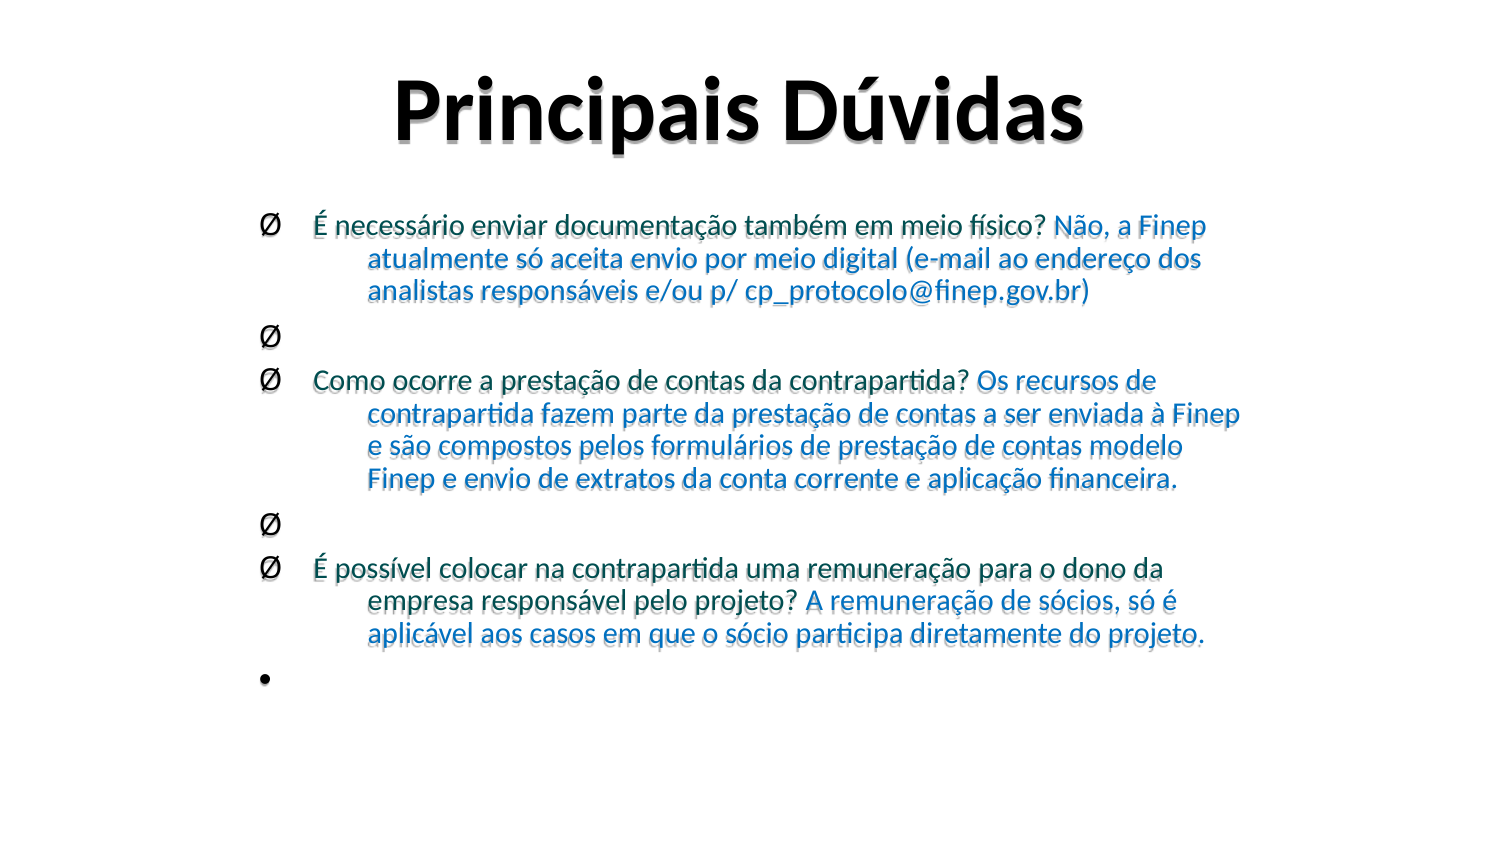

# Principais Dúvidas
É necessário enviar documentação também em meio físico? Não, a Finep atualmente só aceita envio por meio digital (e-mail ao endereço dos analistas responsáveis e/ou p/ cp_protocolo@finep.gov.br)
Como ocorre a prestação de contas da contrapartida? Os recursos de contrapartida fazem parte da prestação de contas a ser enviada à Finep e são compostos pelos formulários de prestação de contas modelo Finep e envio de extratos da conta corrente e aplicação financeira.
É possível colocar na contrapartida uma remuneração para o dono da empresa responsável pelo projeto? A remuneração de sócios, só é aplicável aos casos em que o sócio participa diretamente do projeto.